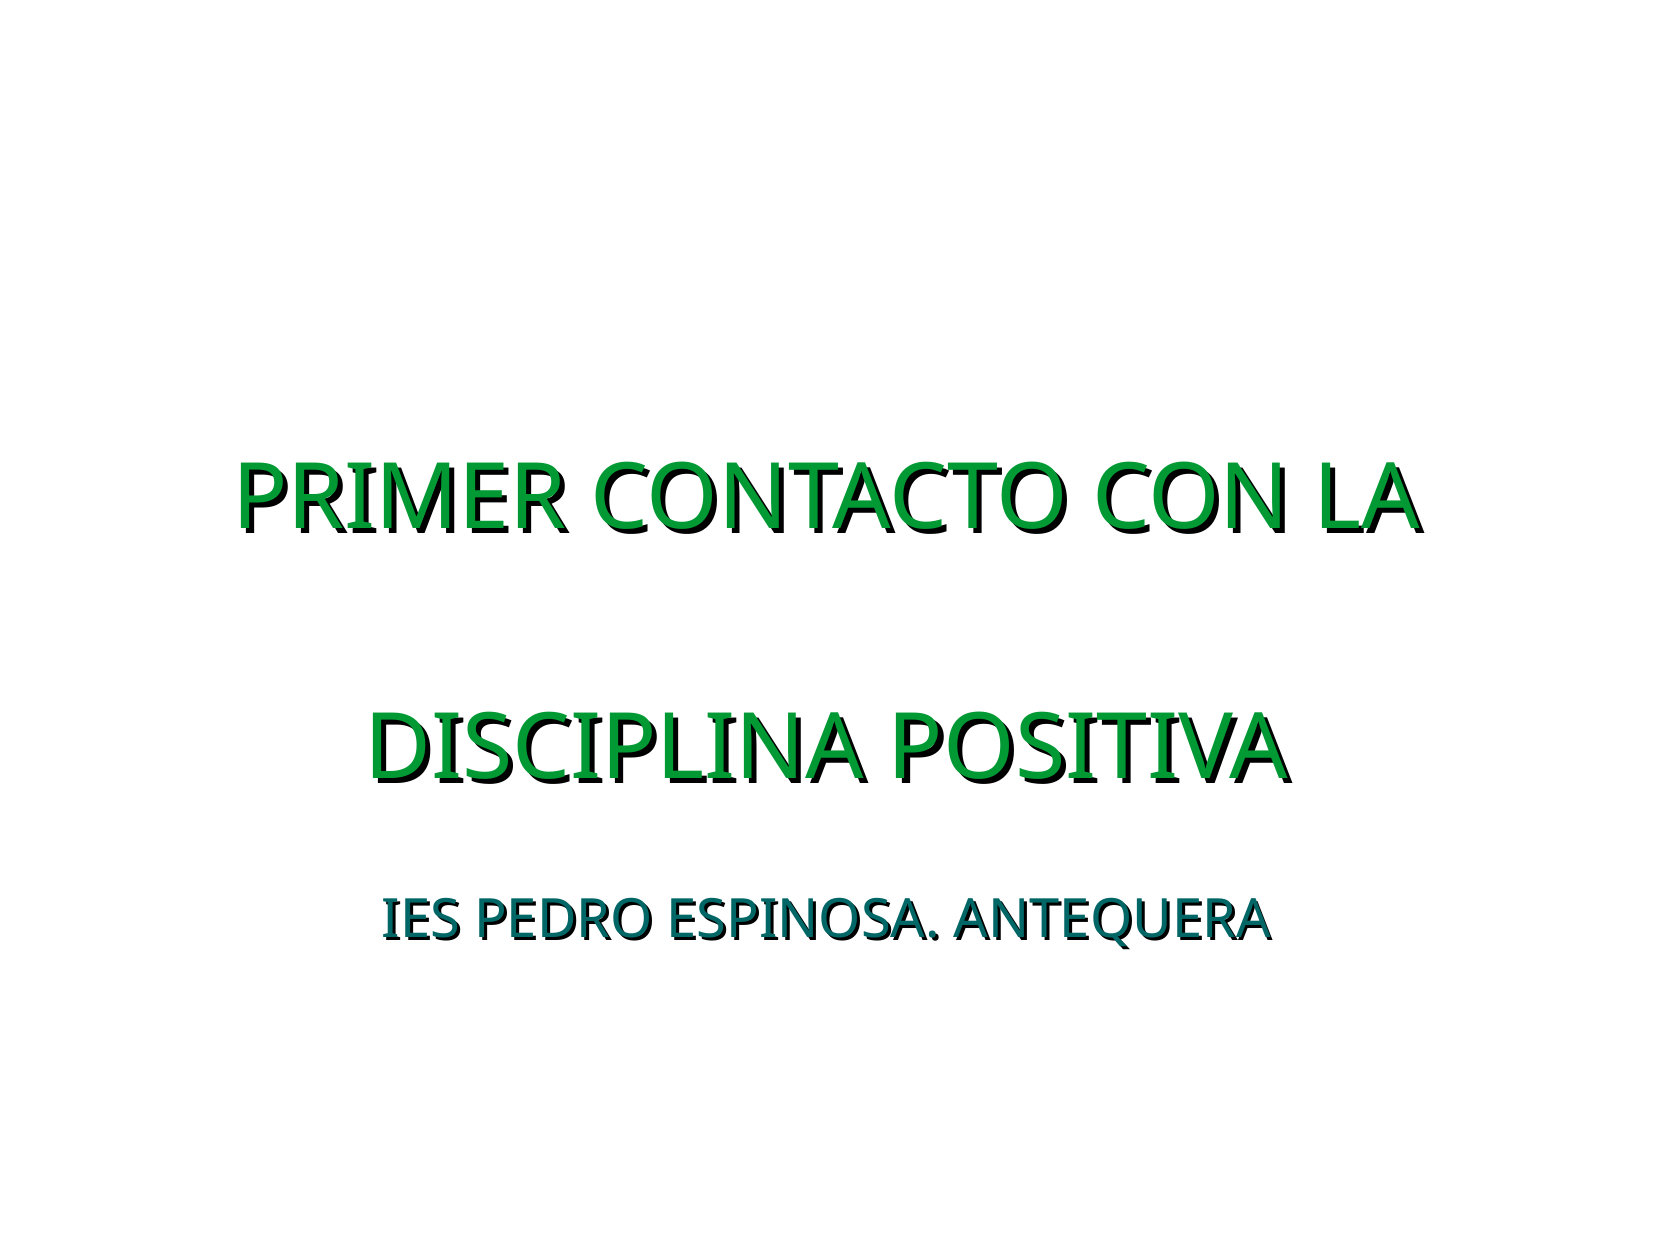

# PRIMER CONTACTO CON LA DISCIPLINA POSITIVA IES PEDRO ESPINOSA. ANTEQUERA